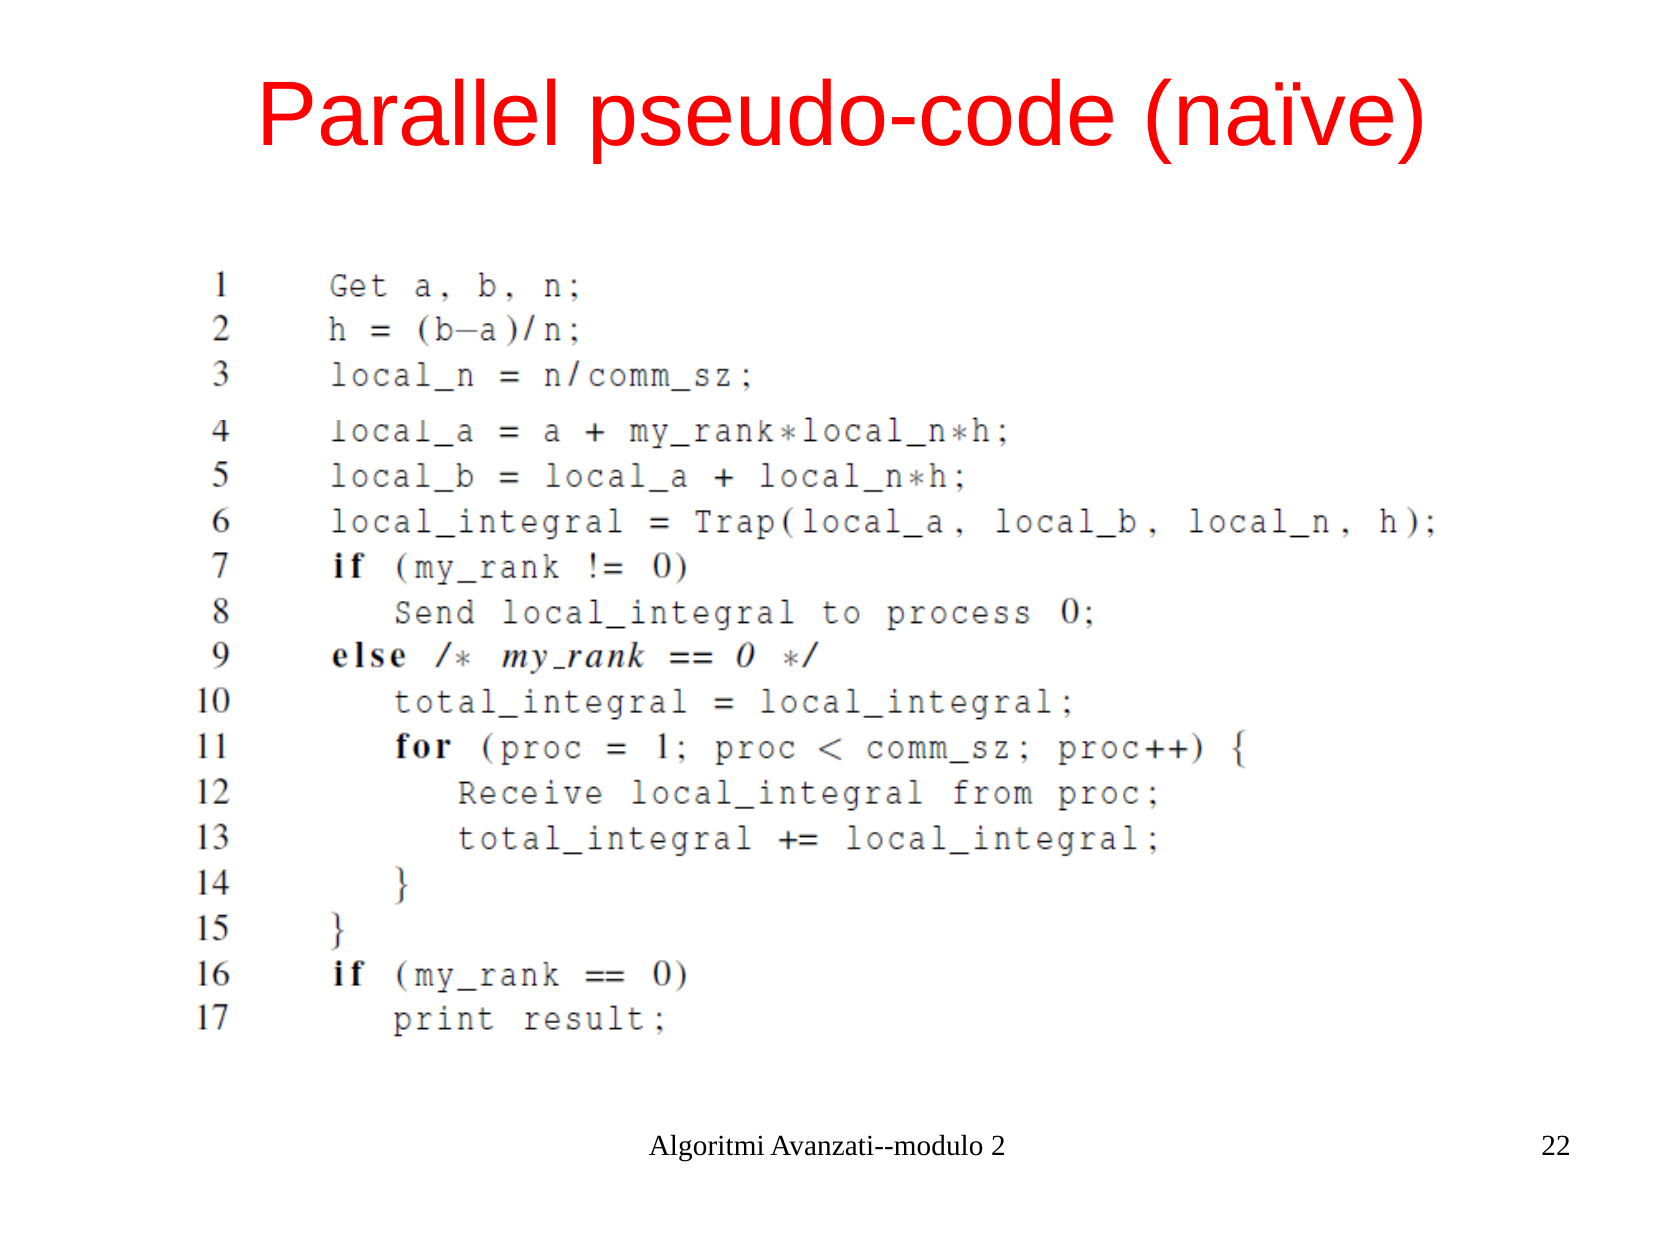

# Parallel pseudo-code (naïve)
Algoritmi Avanzati--modulo 2
22